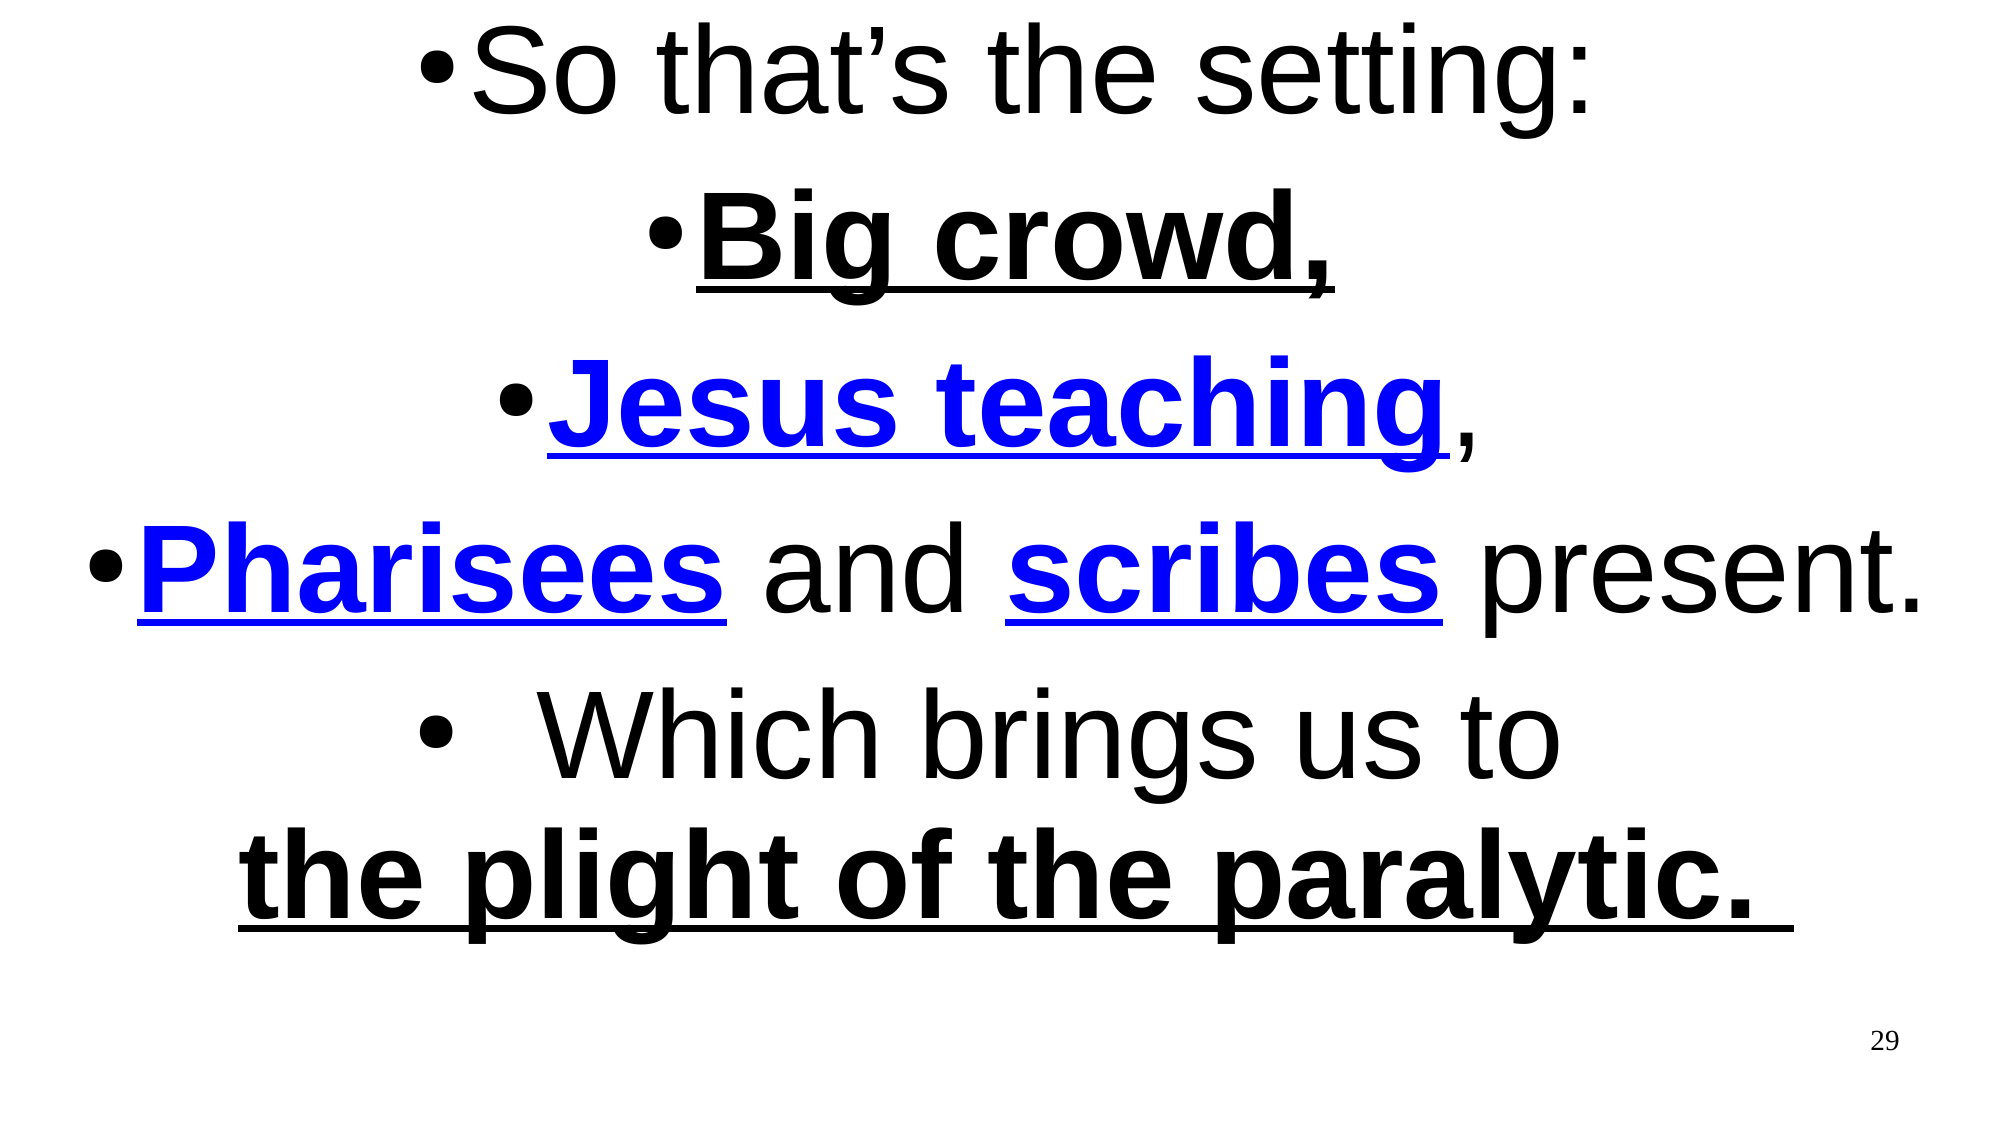

# So that’s the setting:
Big crowd,
Jesus teaching,
Pharisees and scribes present.
  Which brings us to
the plight of the paralytic.
29